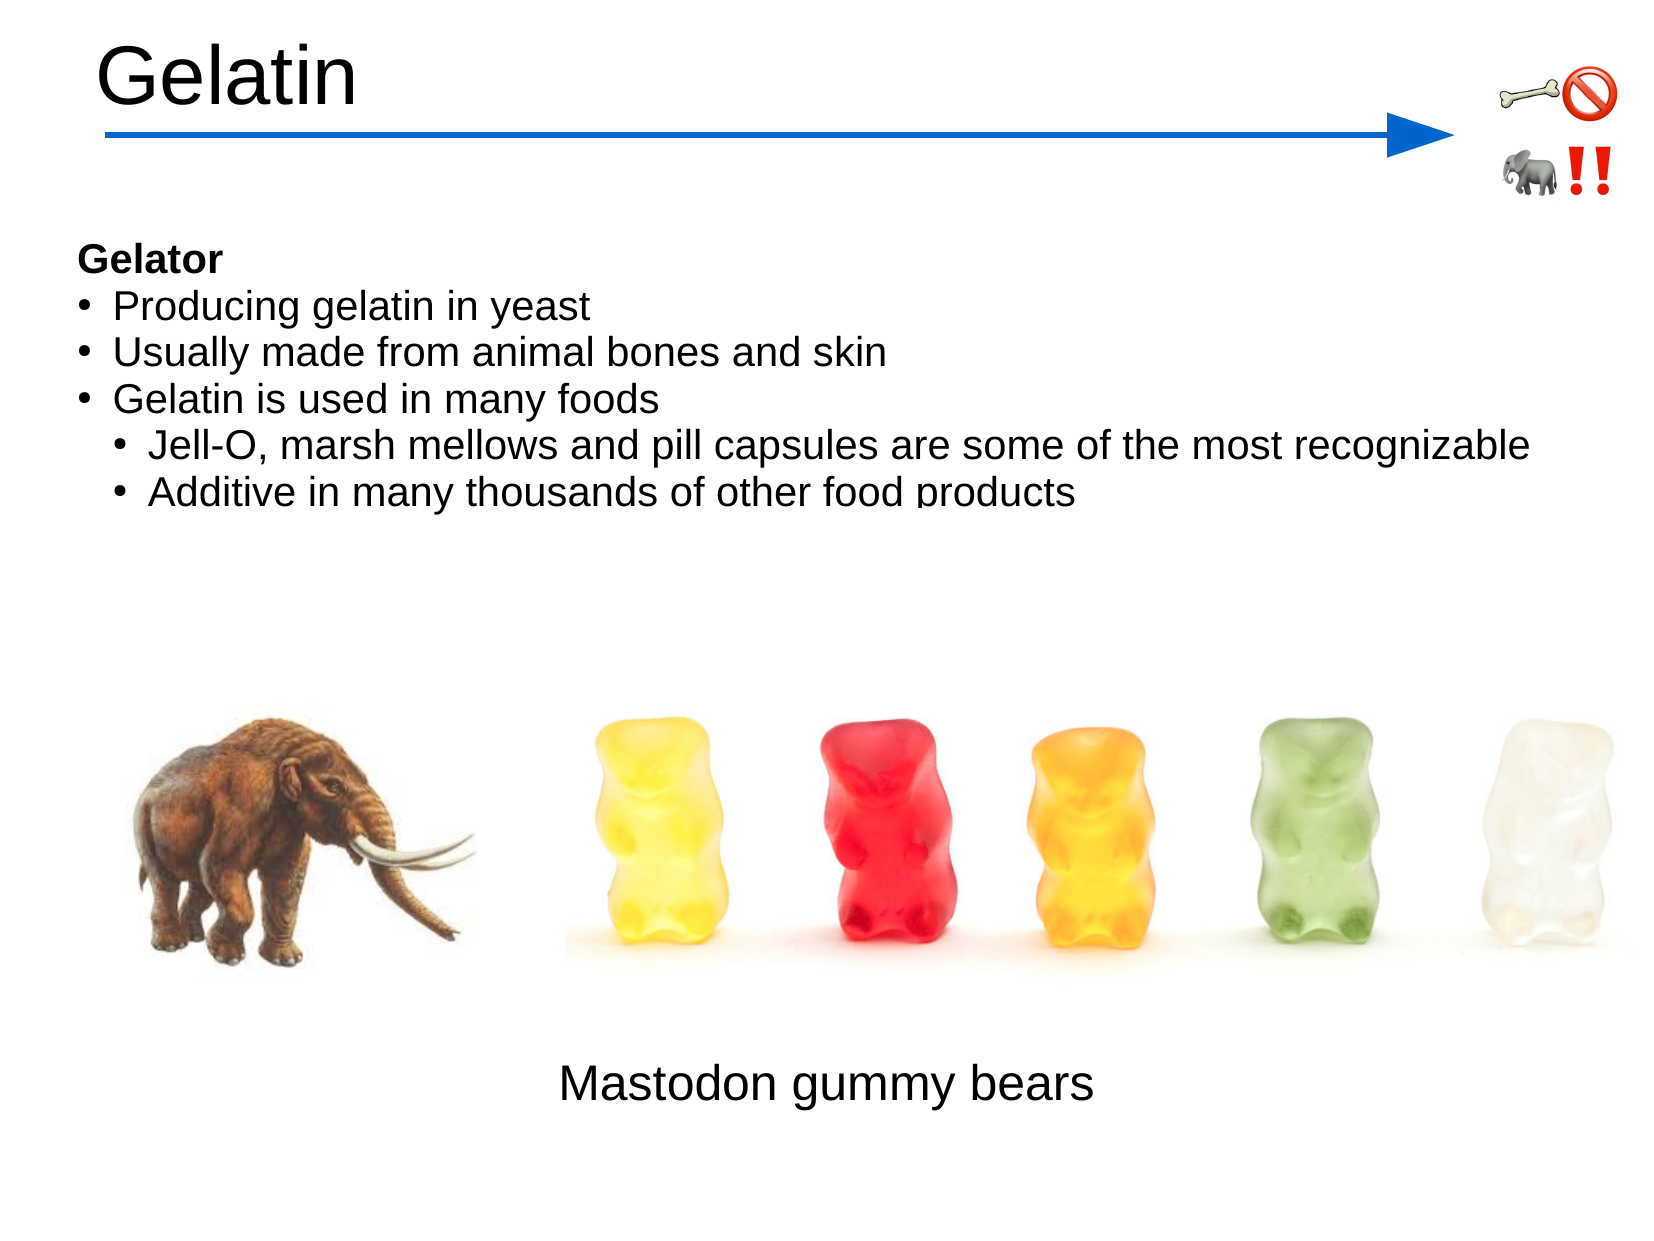

Gelatin
Gelator
Producing gelatin in yeast
Usually made from animal bones and skin
Gelatin is used in many foods
Jell-O, marsh mellows and pill capsules are some of the most recognizable
Additive in many thousands of other food products
Mastodon gummy bears